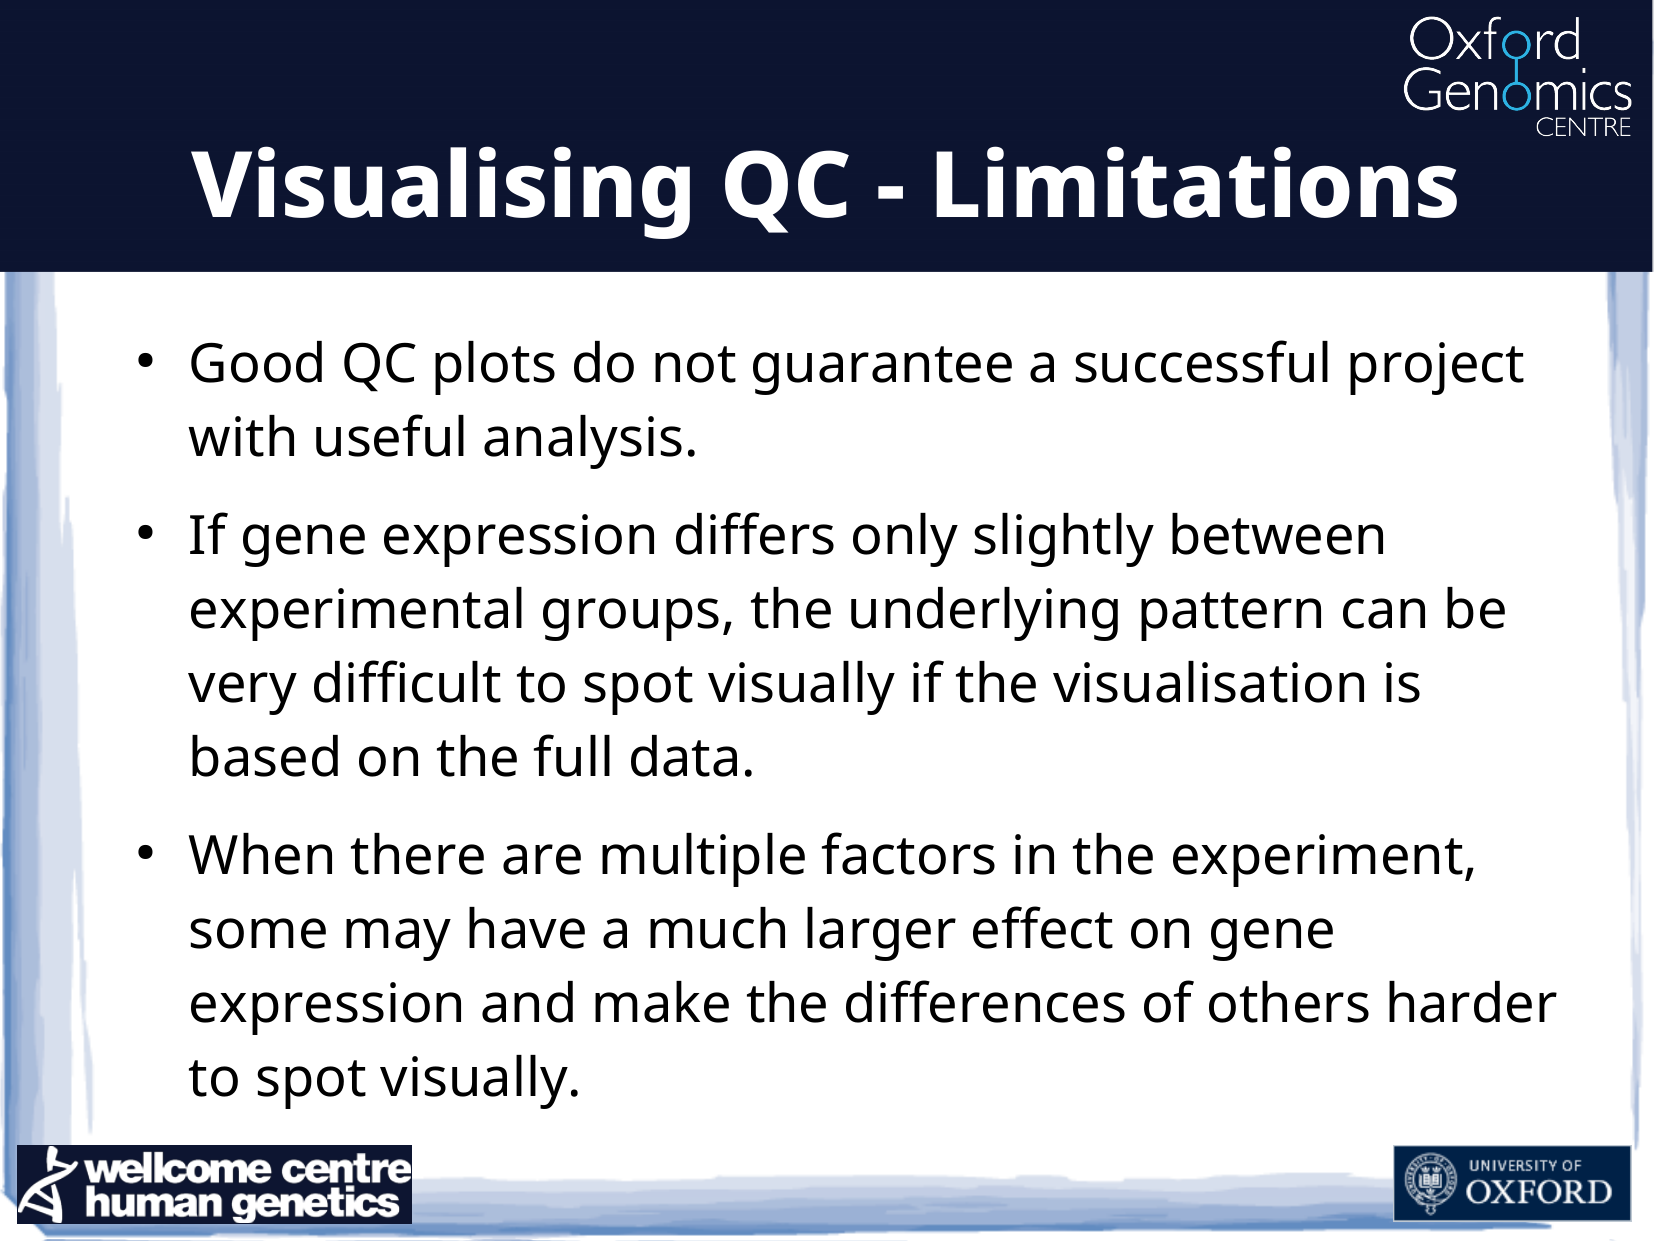

# Visualising QC - Limitations
Good QC plots do not guarantee a successful project with useful analysis.
If gene expression differs only slightly between experimental groups, the underlying pattern can be very difficult to spot visually if the visualisation is based on the full data.
When there are multiple factors in the experiment, some may have a much larger effect on gene expression and make the differences of others harder to spot visually.